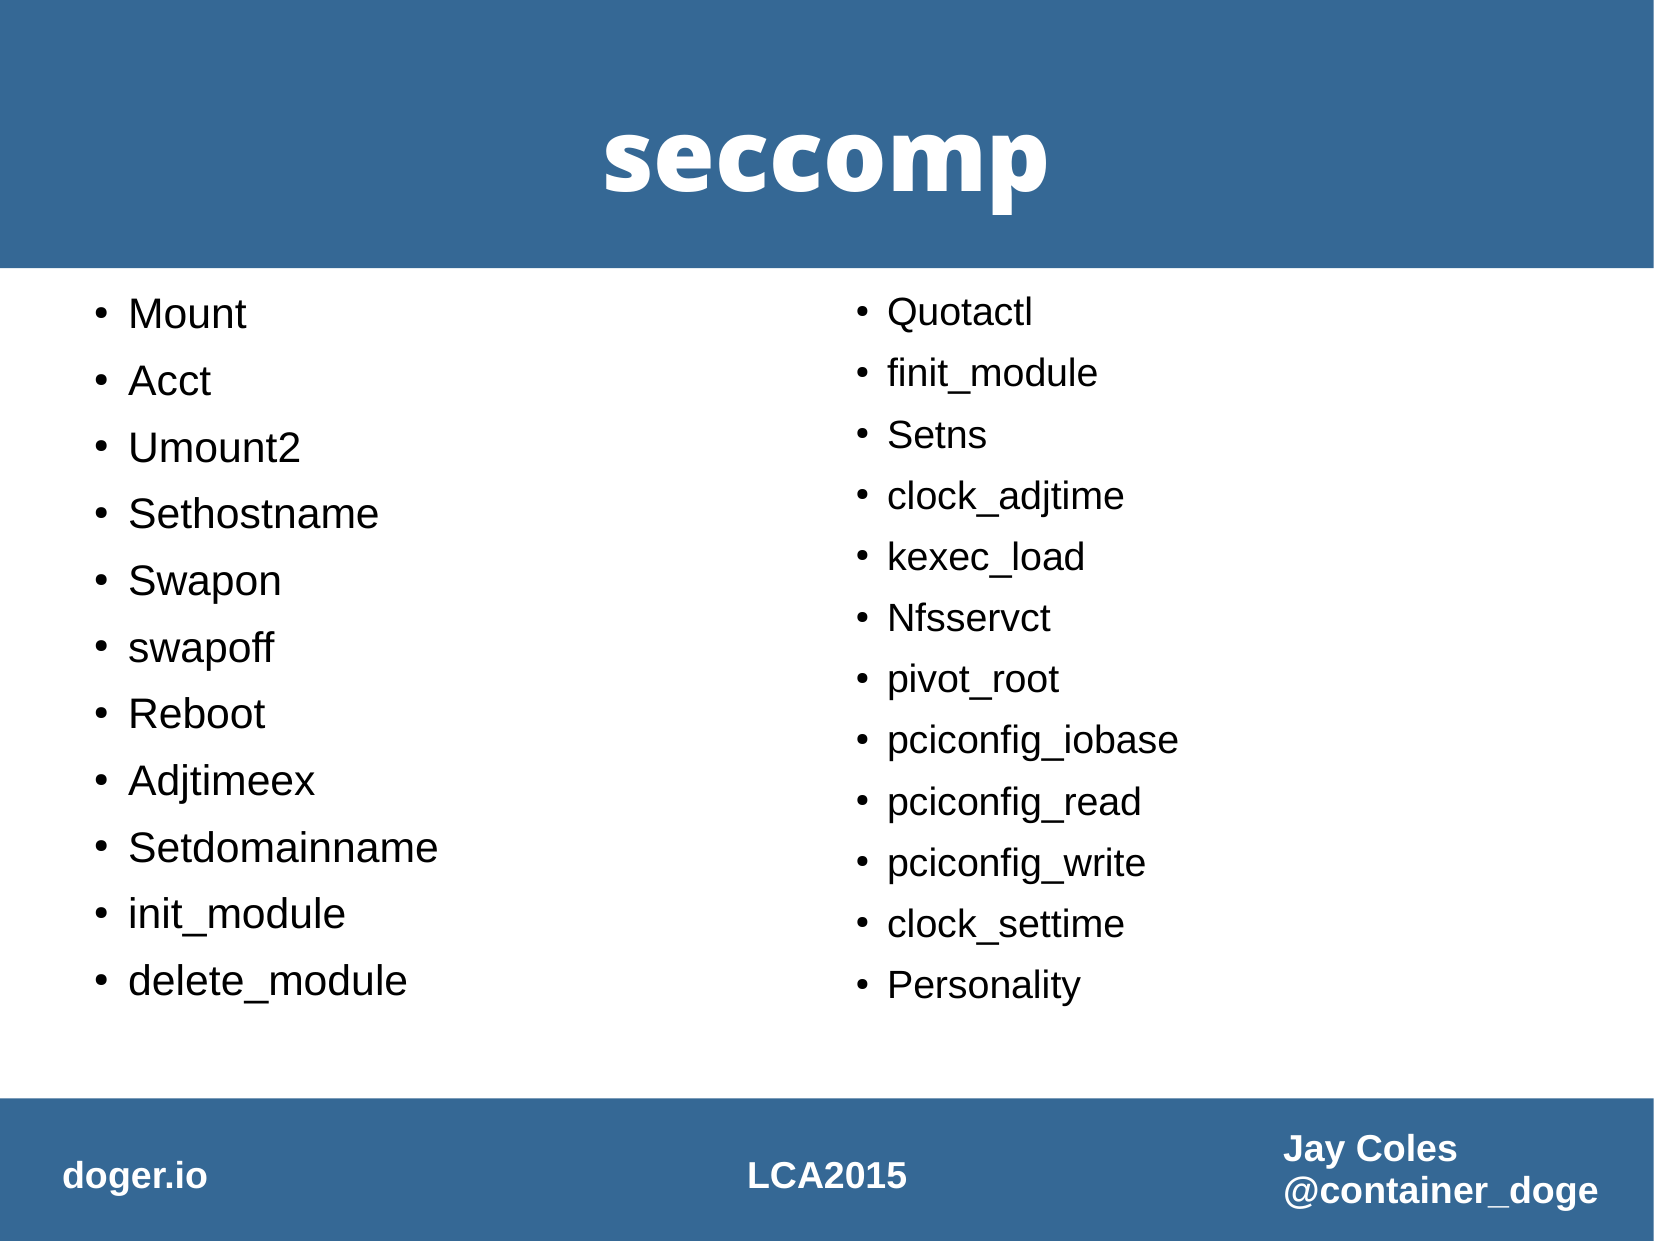

# seccomp
Mount
Acct
Umount2
Sethostname
Swapon
swapoff
Reboot
Adjtimeex
Setdomainname
init_module
delete_module
Quotactl
finit_module
Setns
clock_adjtime
kexec_load
Nfsservct
pivot_root
pciconfig_iobase
pciconfig_read
pciconfig_write
clock_settime
Personality